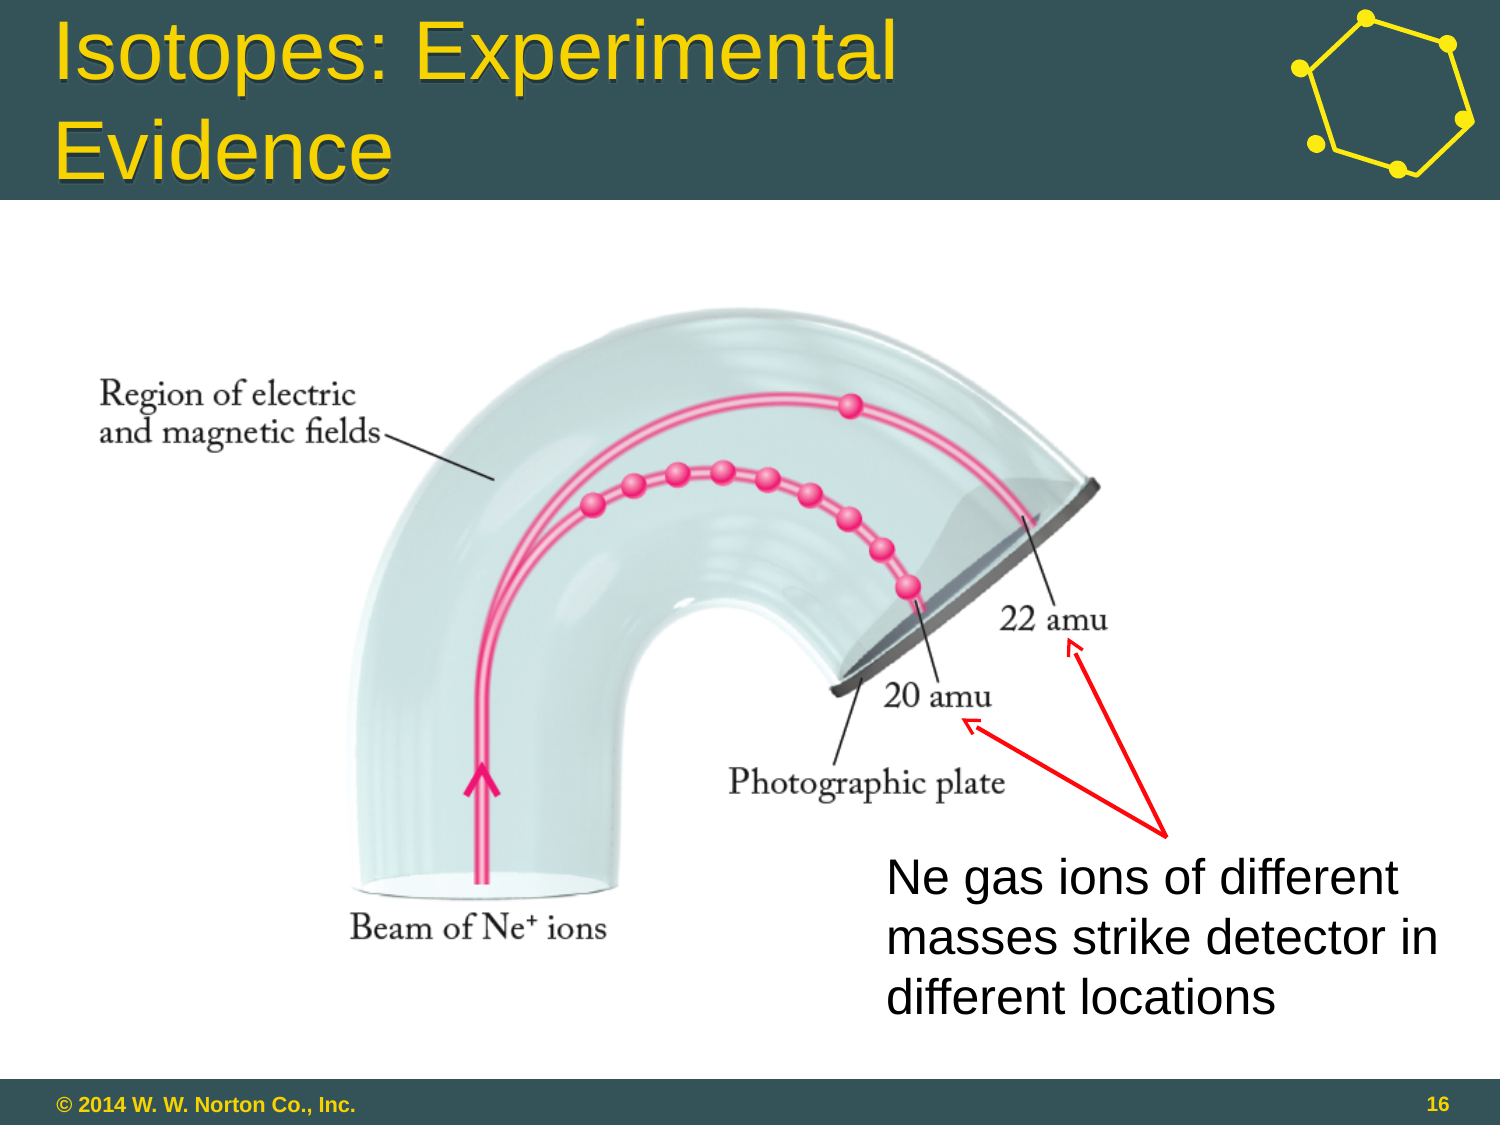

# Isotopes: Experimental Evidence
Ne gas ions of different masses strike detector in different locations